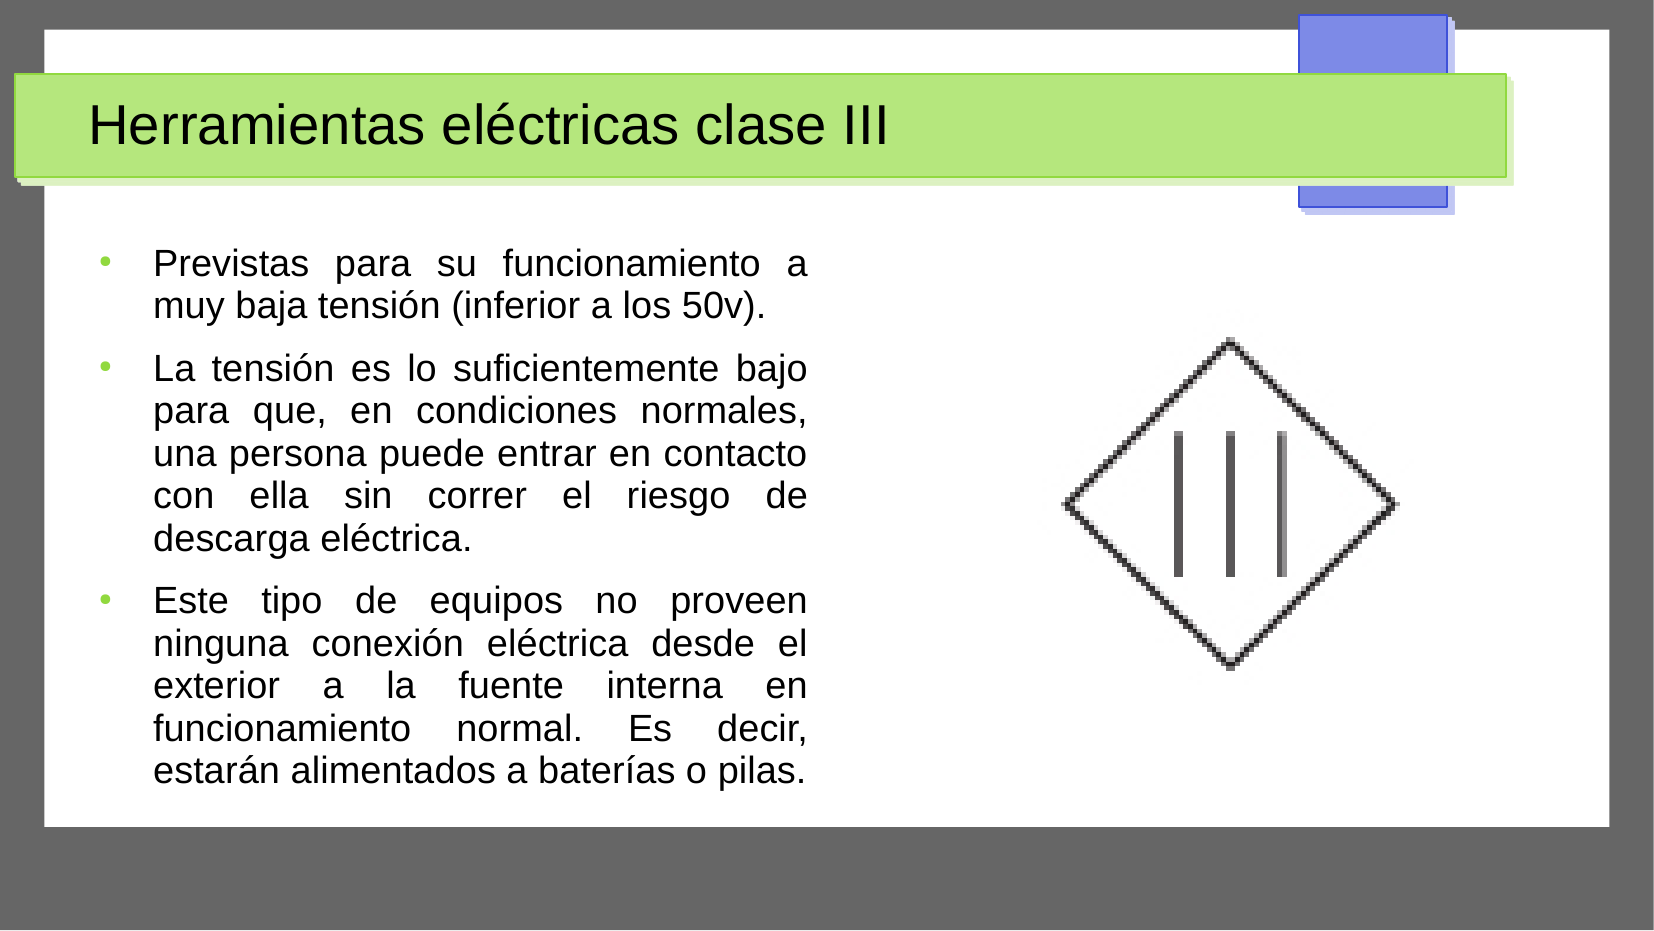

# Herramientas eléctricas clase III
Previstas para su funcionamiento a muy baja tensión (inferior a los 50v).
La tensión es lo suficientemente bajo para que, en condiciones normales, una persona puede entrar en contacto con ella sin correr el riesgo de descarga eléctrica.
Este tipo de equipos no proveen ninguna conexión eléctrica desde el exterior a la fuente interna en funcionamiento normal. Es decir, estarán alimentados a baterías o pilas.